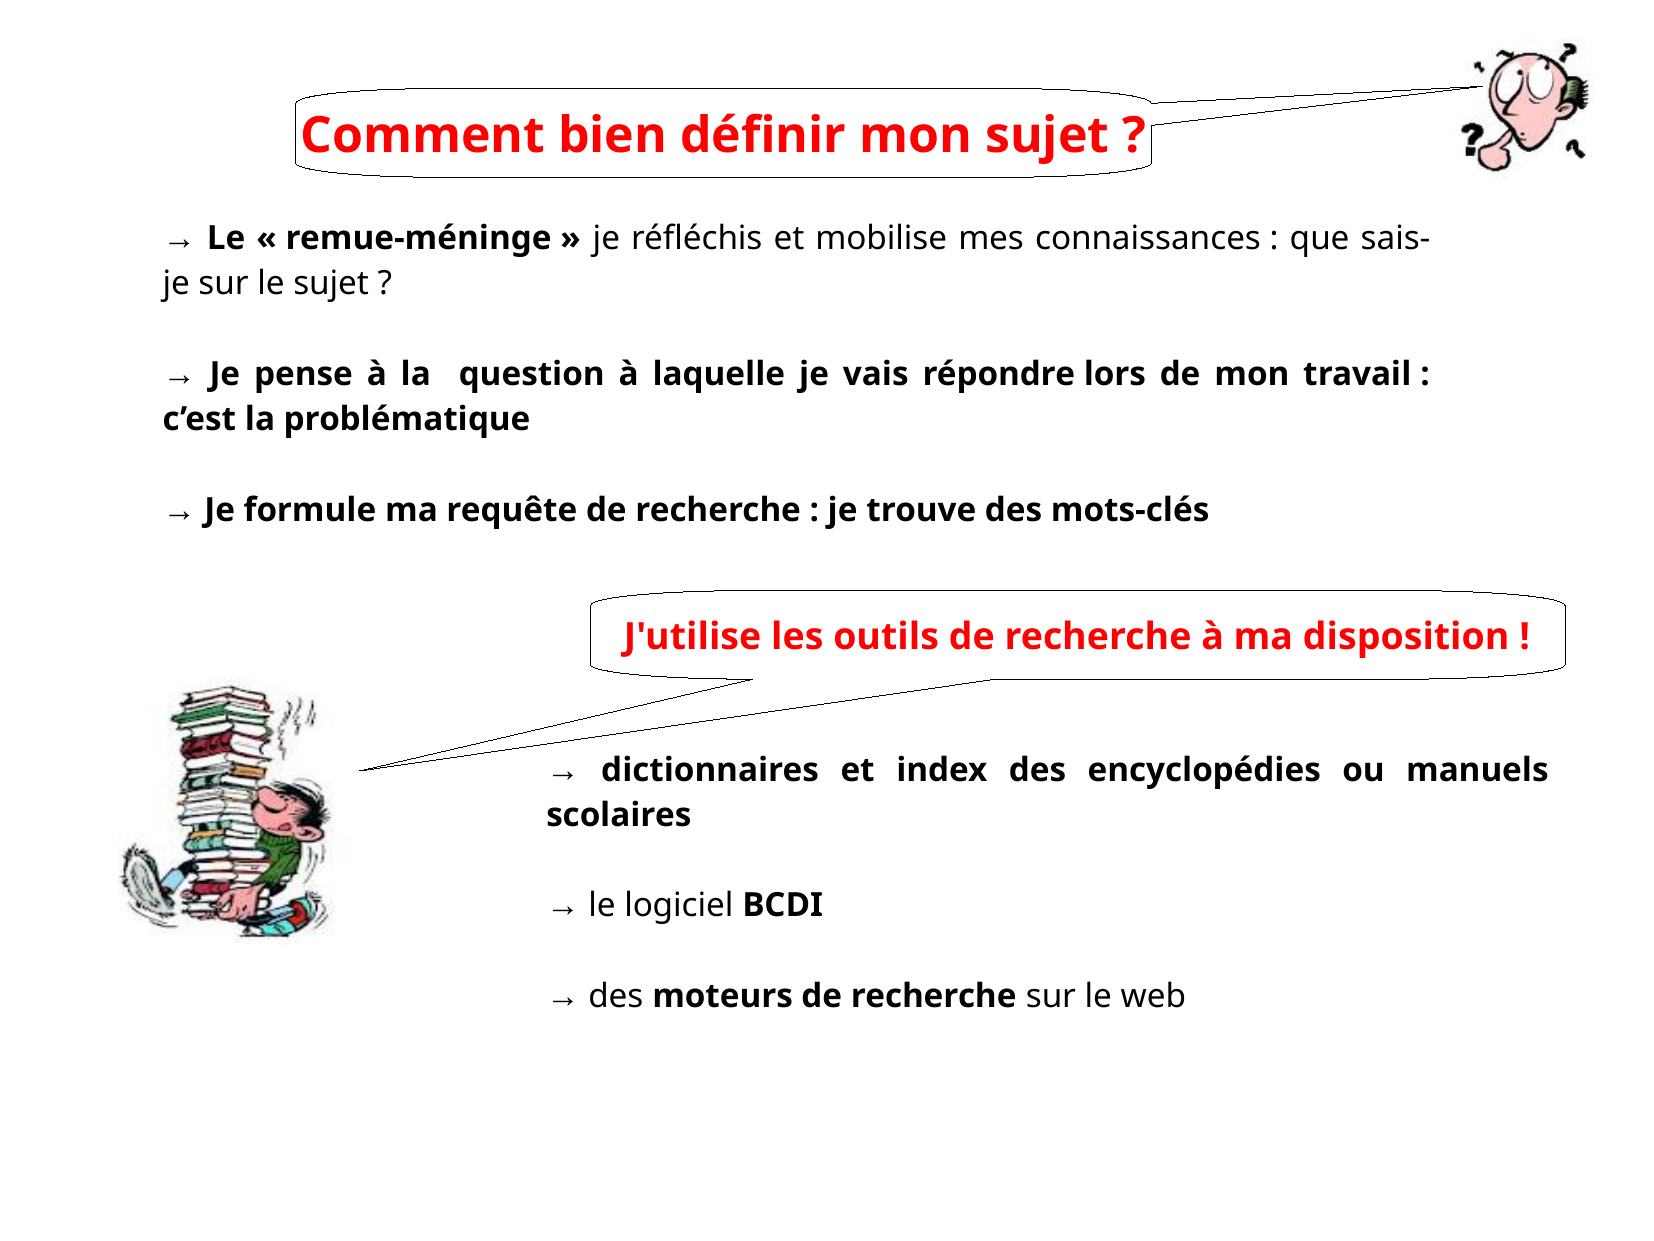

Comment bien définir mon sujet ?
→ Le « remue-méninge » je réfléchis et mobilise mes connaissances : que sais-je sur le sujet ?
→ Je pense à la question à laquelle je vais répondre lors de mon travail : c’est la problématique
→ Je formule ma requête de recherche : je trouve des mots-clés
J'utilise les outils de recherche à ma disposition !
→ dictionnaires et index des encyclopédies ou manuels scolaires
→ le logiciel BCDI
→ des moteurs de recherche sur le web